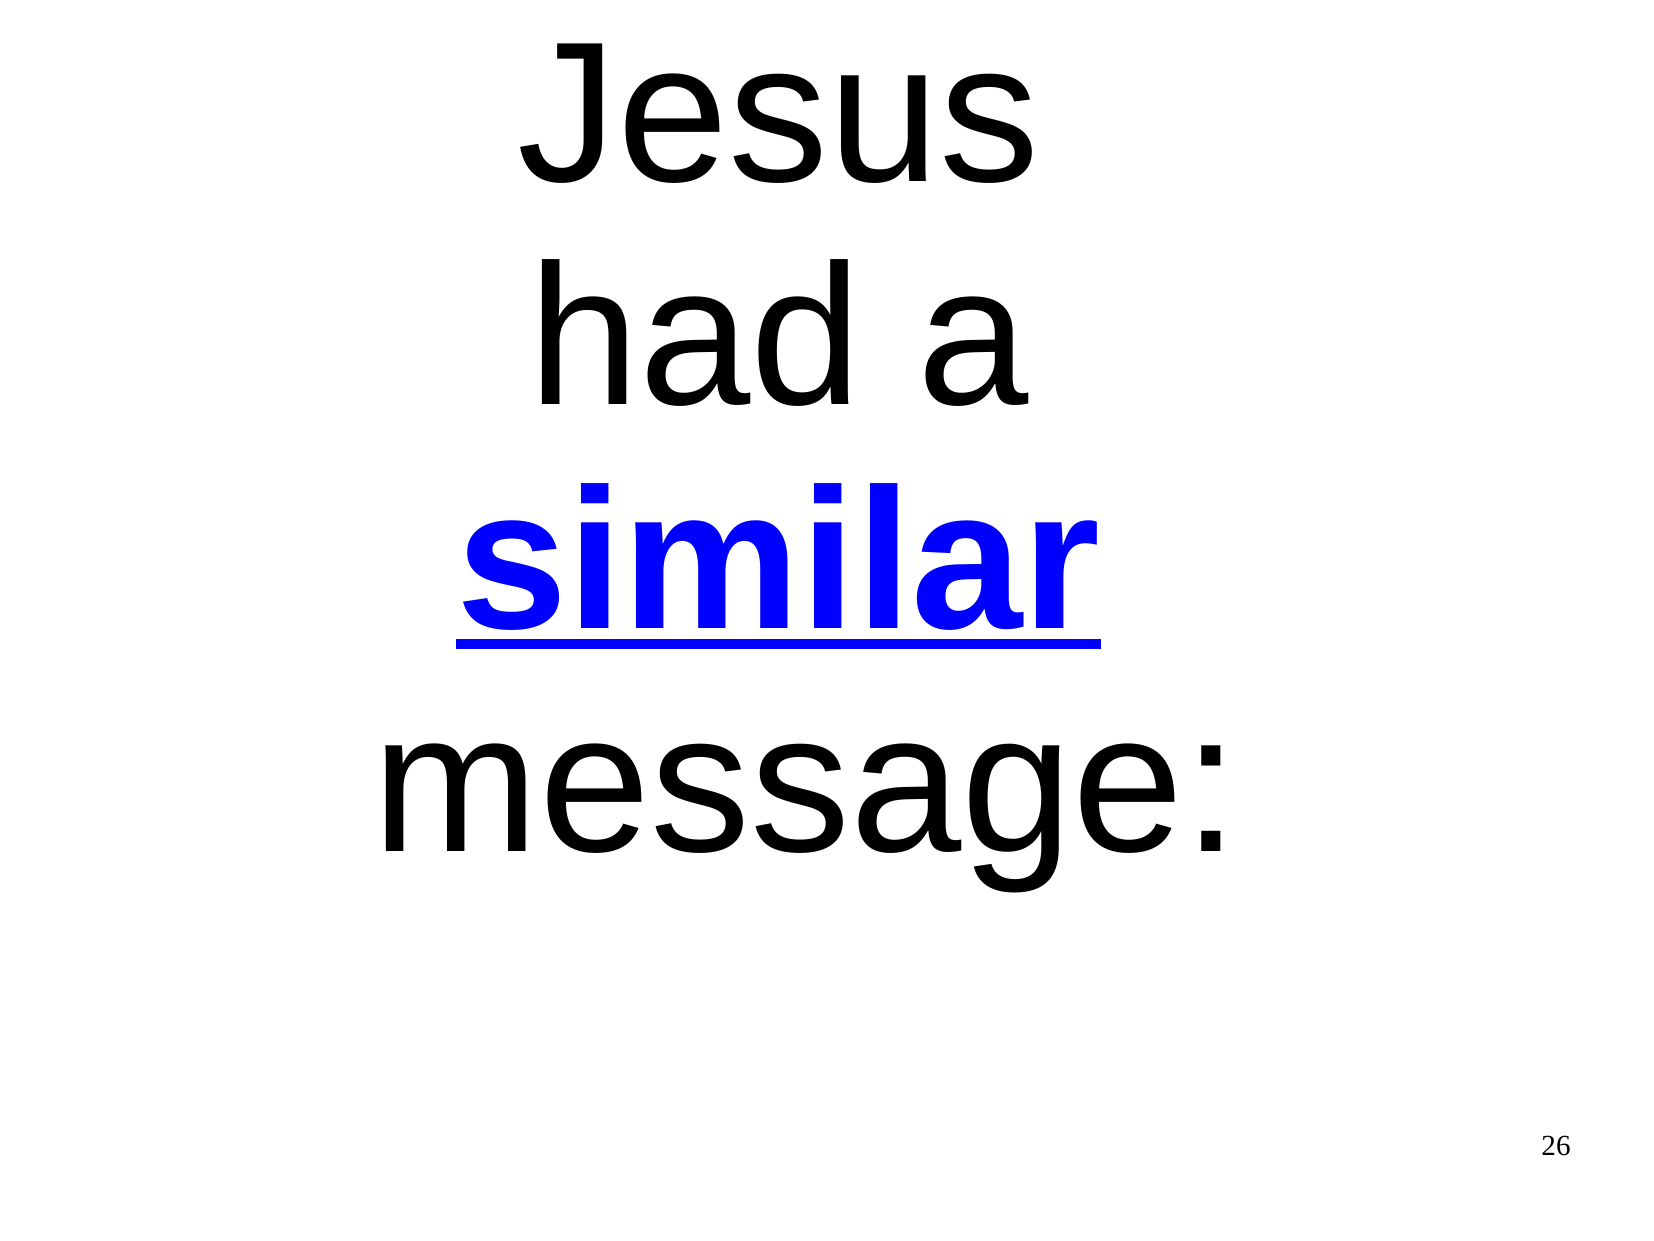

# Jesus had a similar message:
26